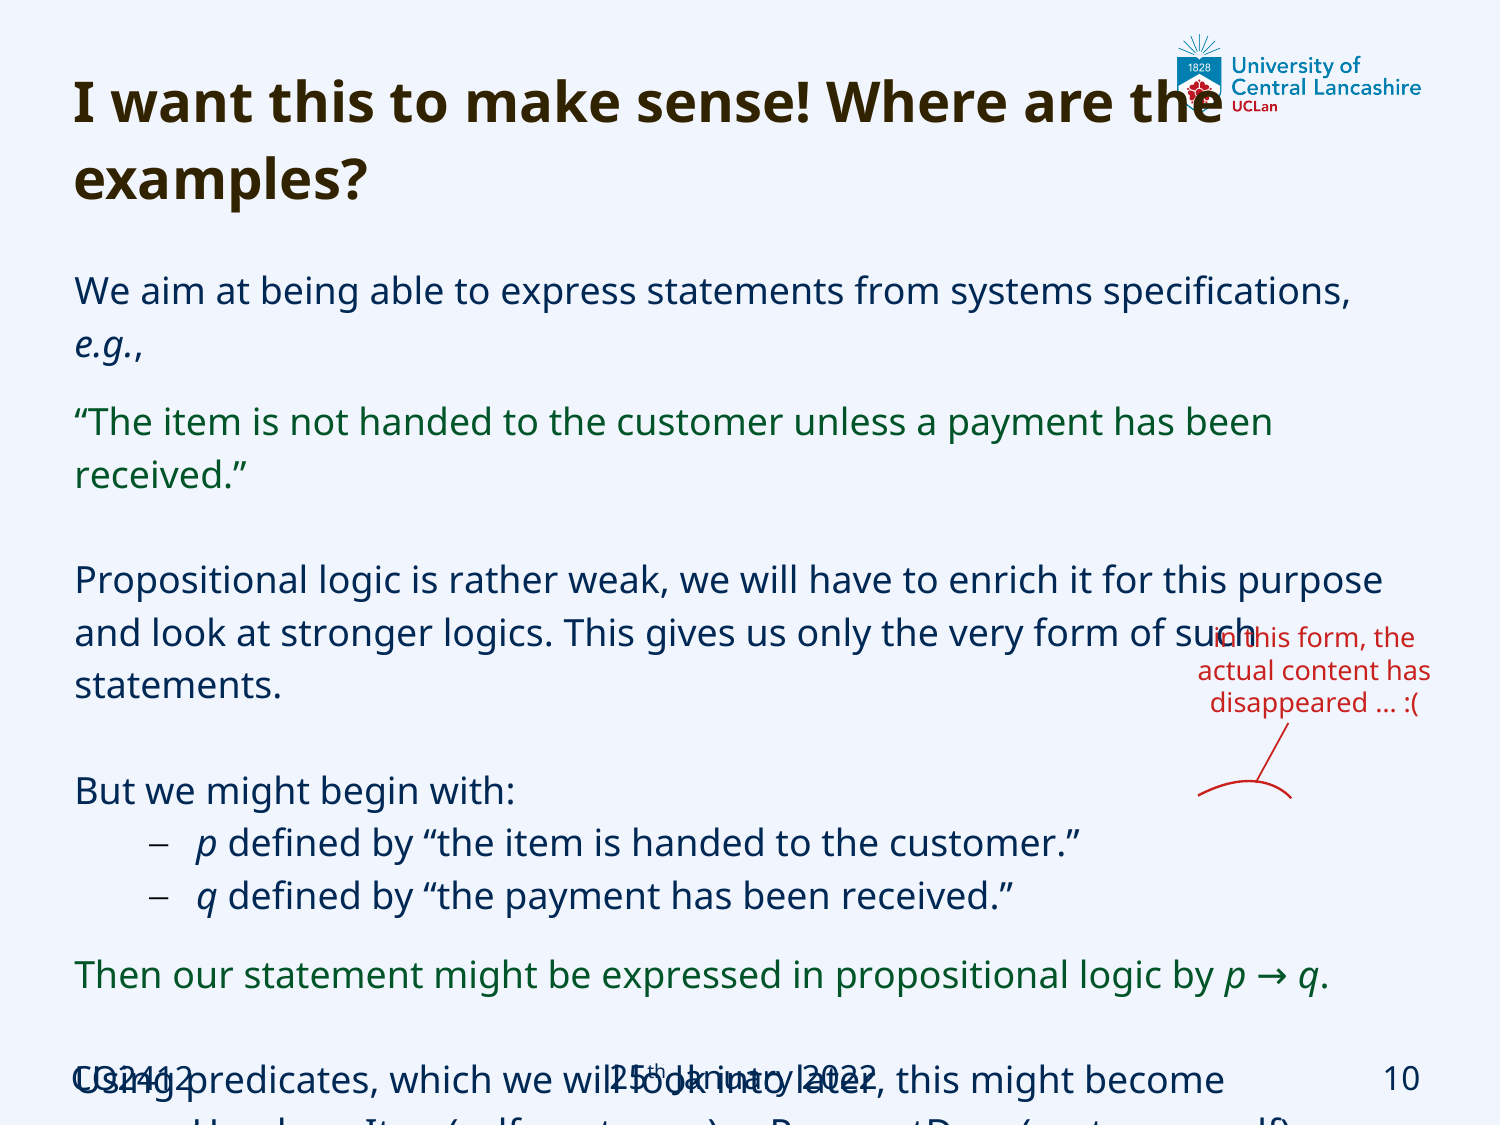

# I want this to make sense! Where are the examples?
We aim at being able to express statements from systems specifications, e.g.,
“The item is not handed to the customer unless a payment has been received.”
Propositional logic is rather weak, we will have to enrich it for this purpose and look at stronger logics. This gives us only the very form of such statements.
But we might begin with:
p defined by “the item is handed to the customer.”
q defined by “the payment has been received.”
Then our statement might be expressed in propositional logic by p → q.
Using predicates, which we will look into later, this might become
HandoverItem(self, customer) → PaymentDone(customer, self).
in this form, the actual content has disappeared … :(